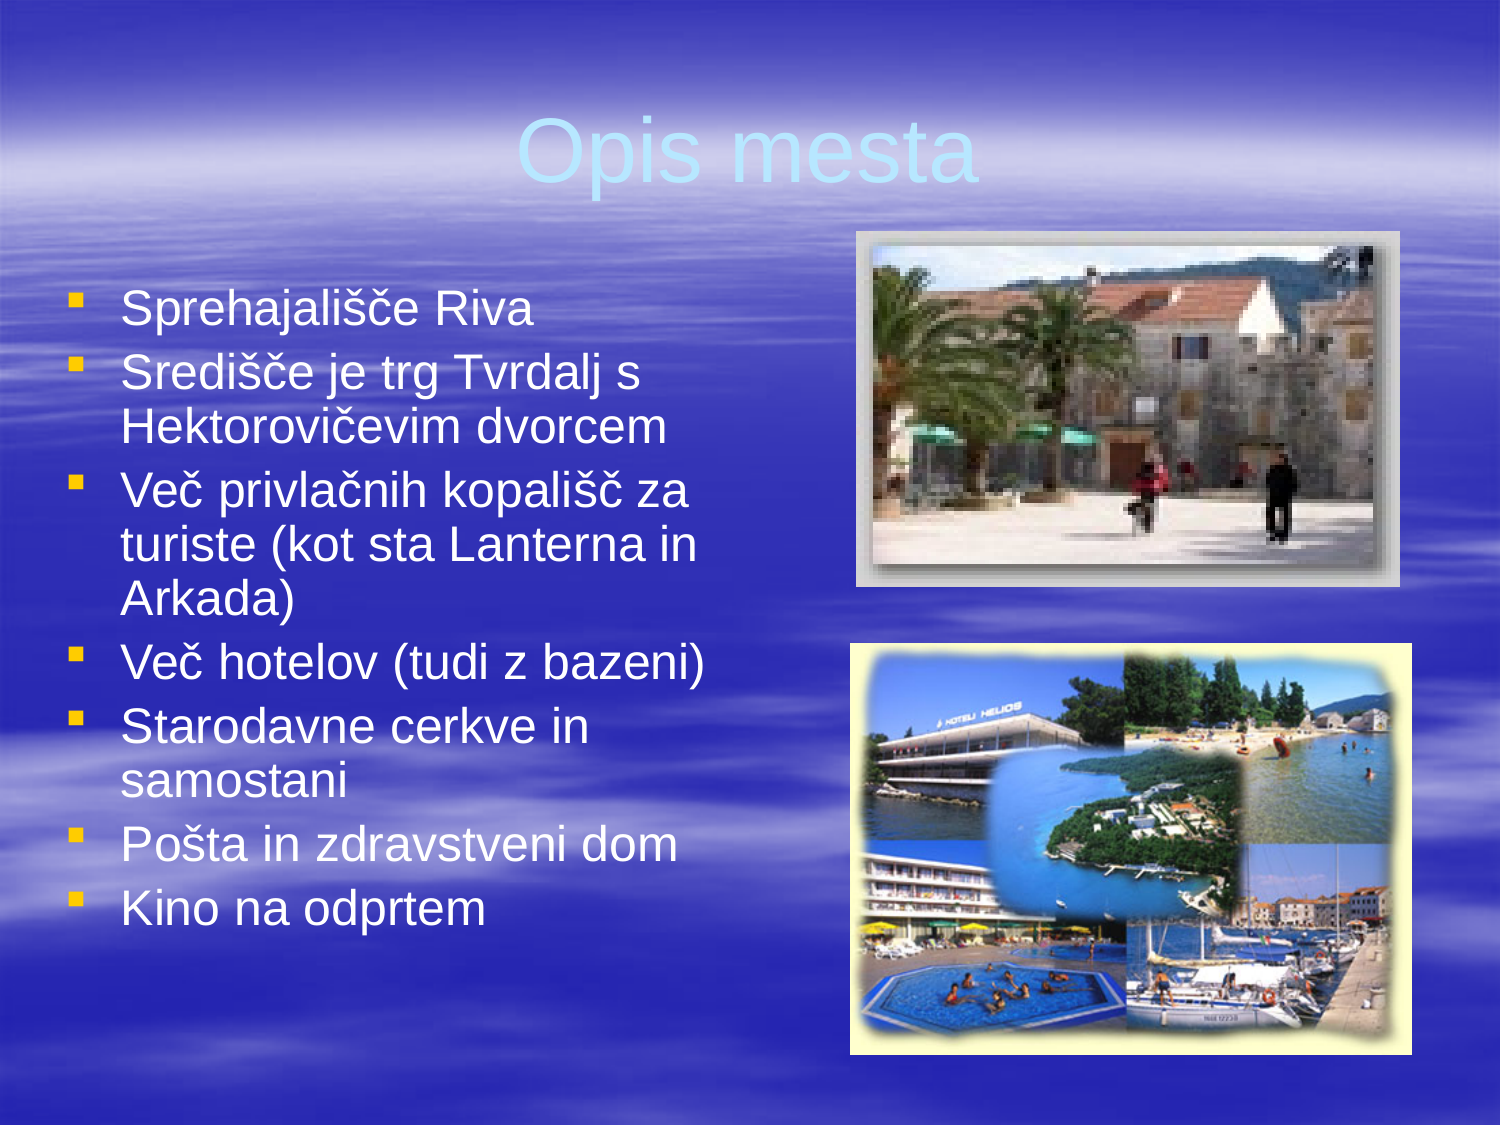

# Opis mesta
Sprehajališče Riva
Središče je trg Tvrdalj s Hektorovičevim dvorcem
Več privlačnih kopališč za turiste (kot sta Lanterna in Arkada)
Več hotelov (tudi z bazeni)
Starodavne cerkve in samostani
Pošta in zdravstveni dom
Kino na odprtem